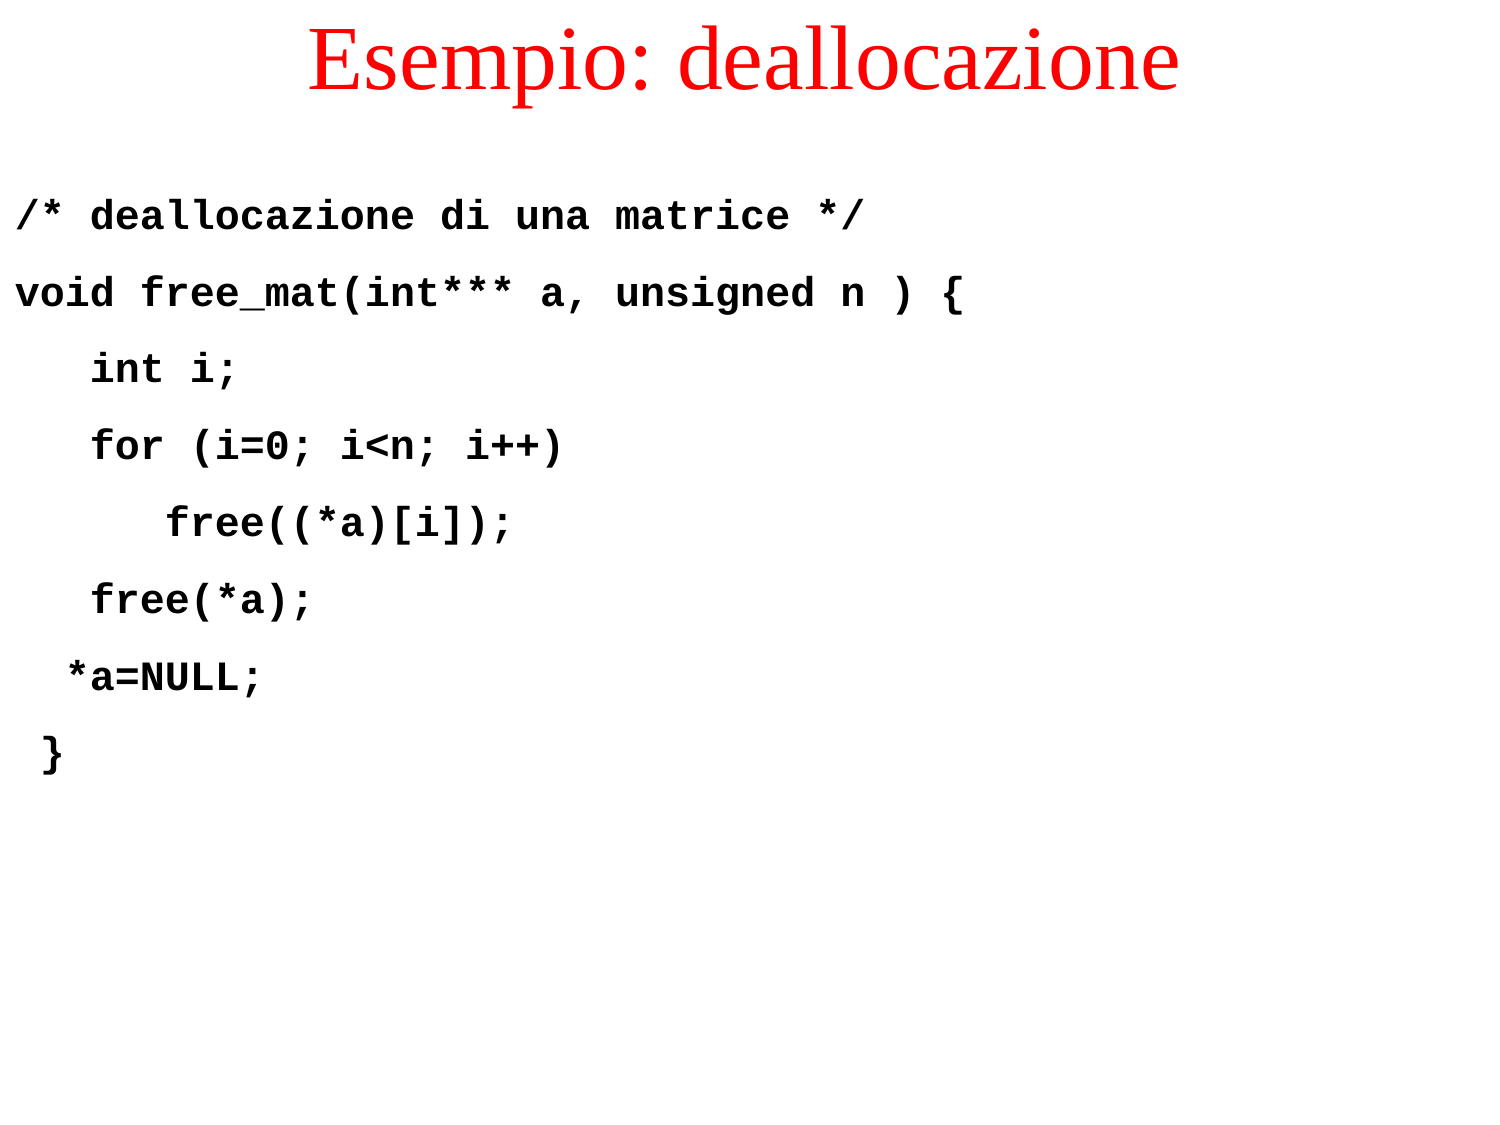

# Esempio: deallocazione
/* deallocazione di una matrice */
void free_mat(int*** a, unsigned n ) {
 int i;
 for (i=0; i<n; i++)
 free((*a)[i]);
 free(*a);
 *a=NULL;
 }